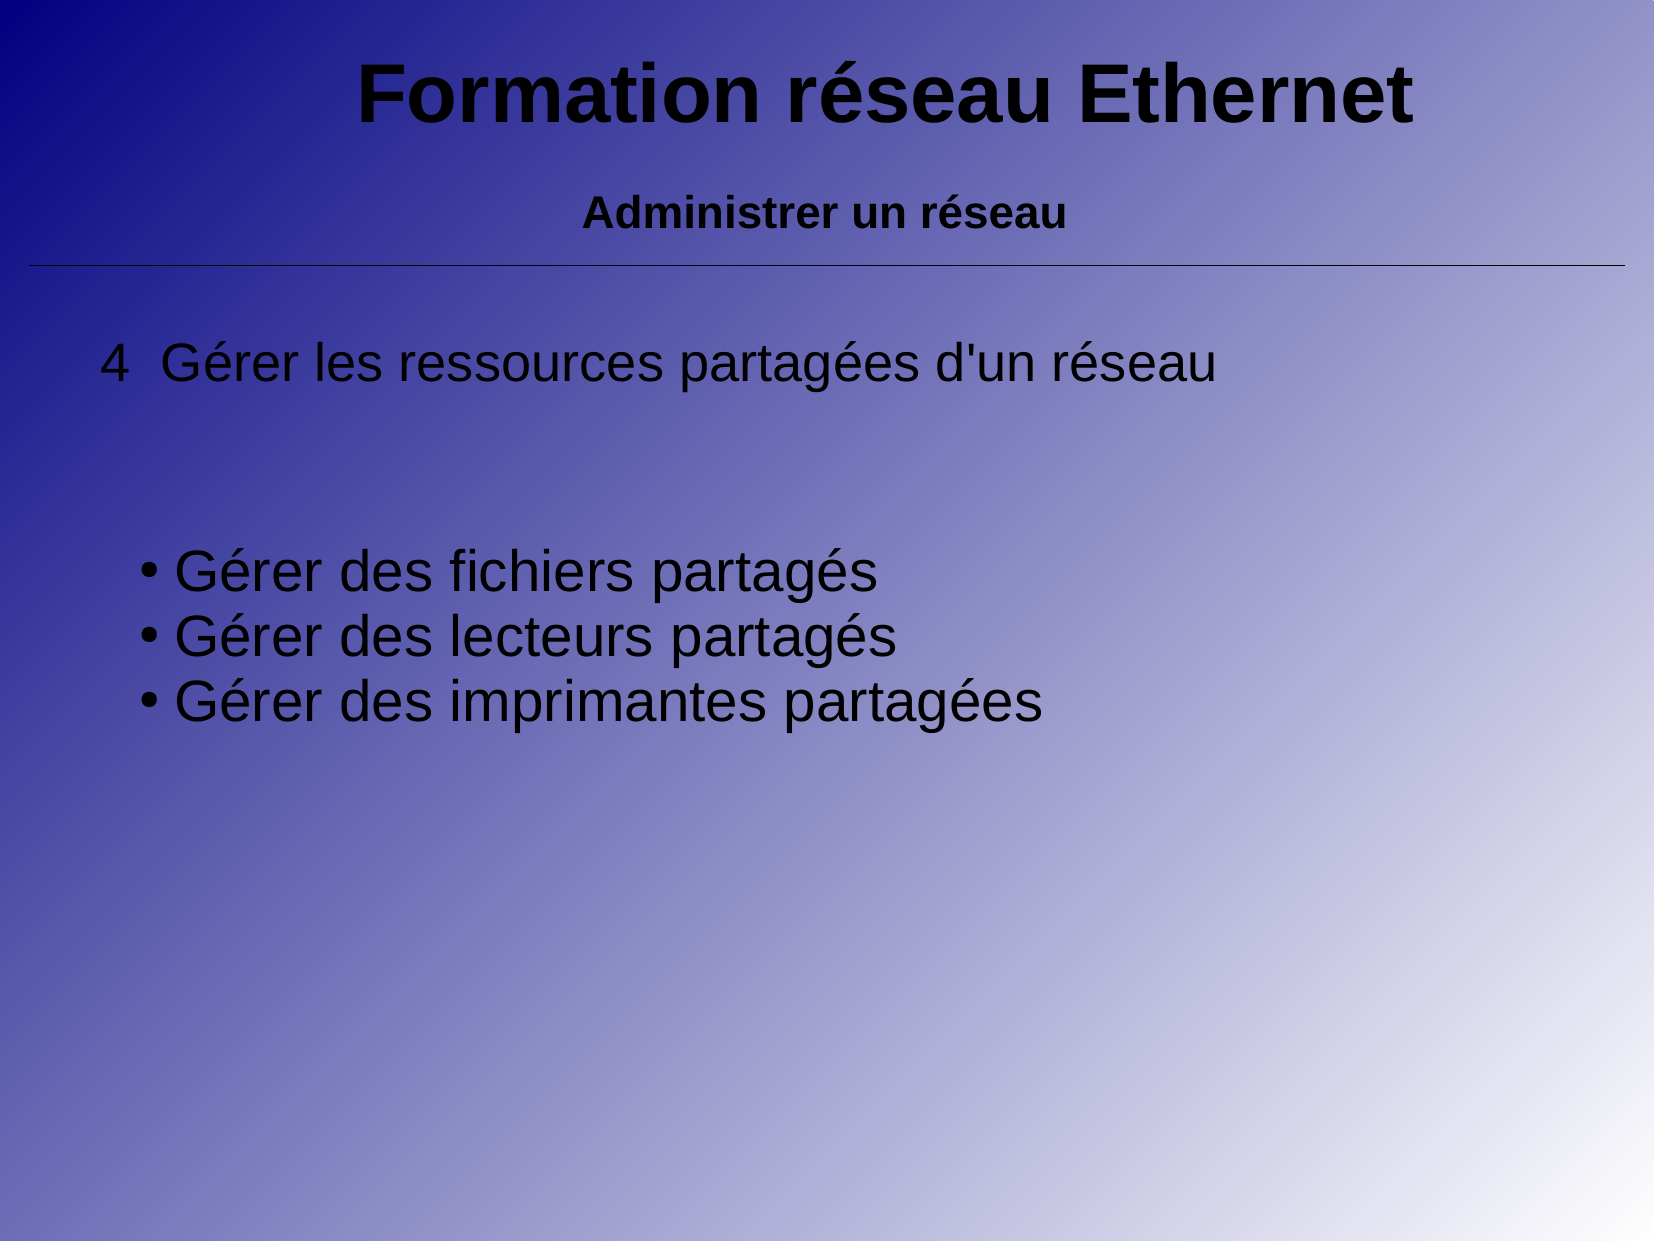

Formation réseau Ethernet
Administrer un réseau
4 Gérer les ressources partagées d'un réseau
Gérer des fichiers partagés
Gérer des lecteurs partagés
Gérer des imprimantes partagées